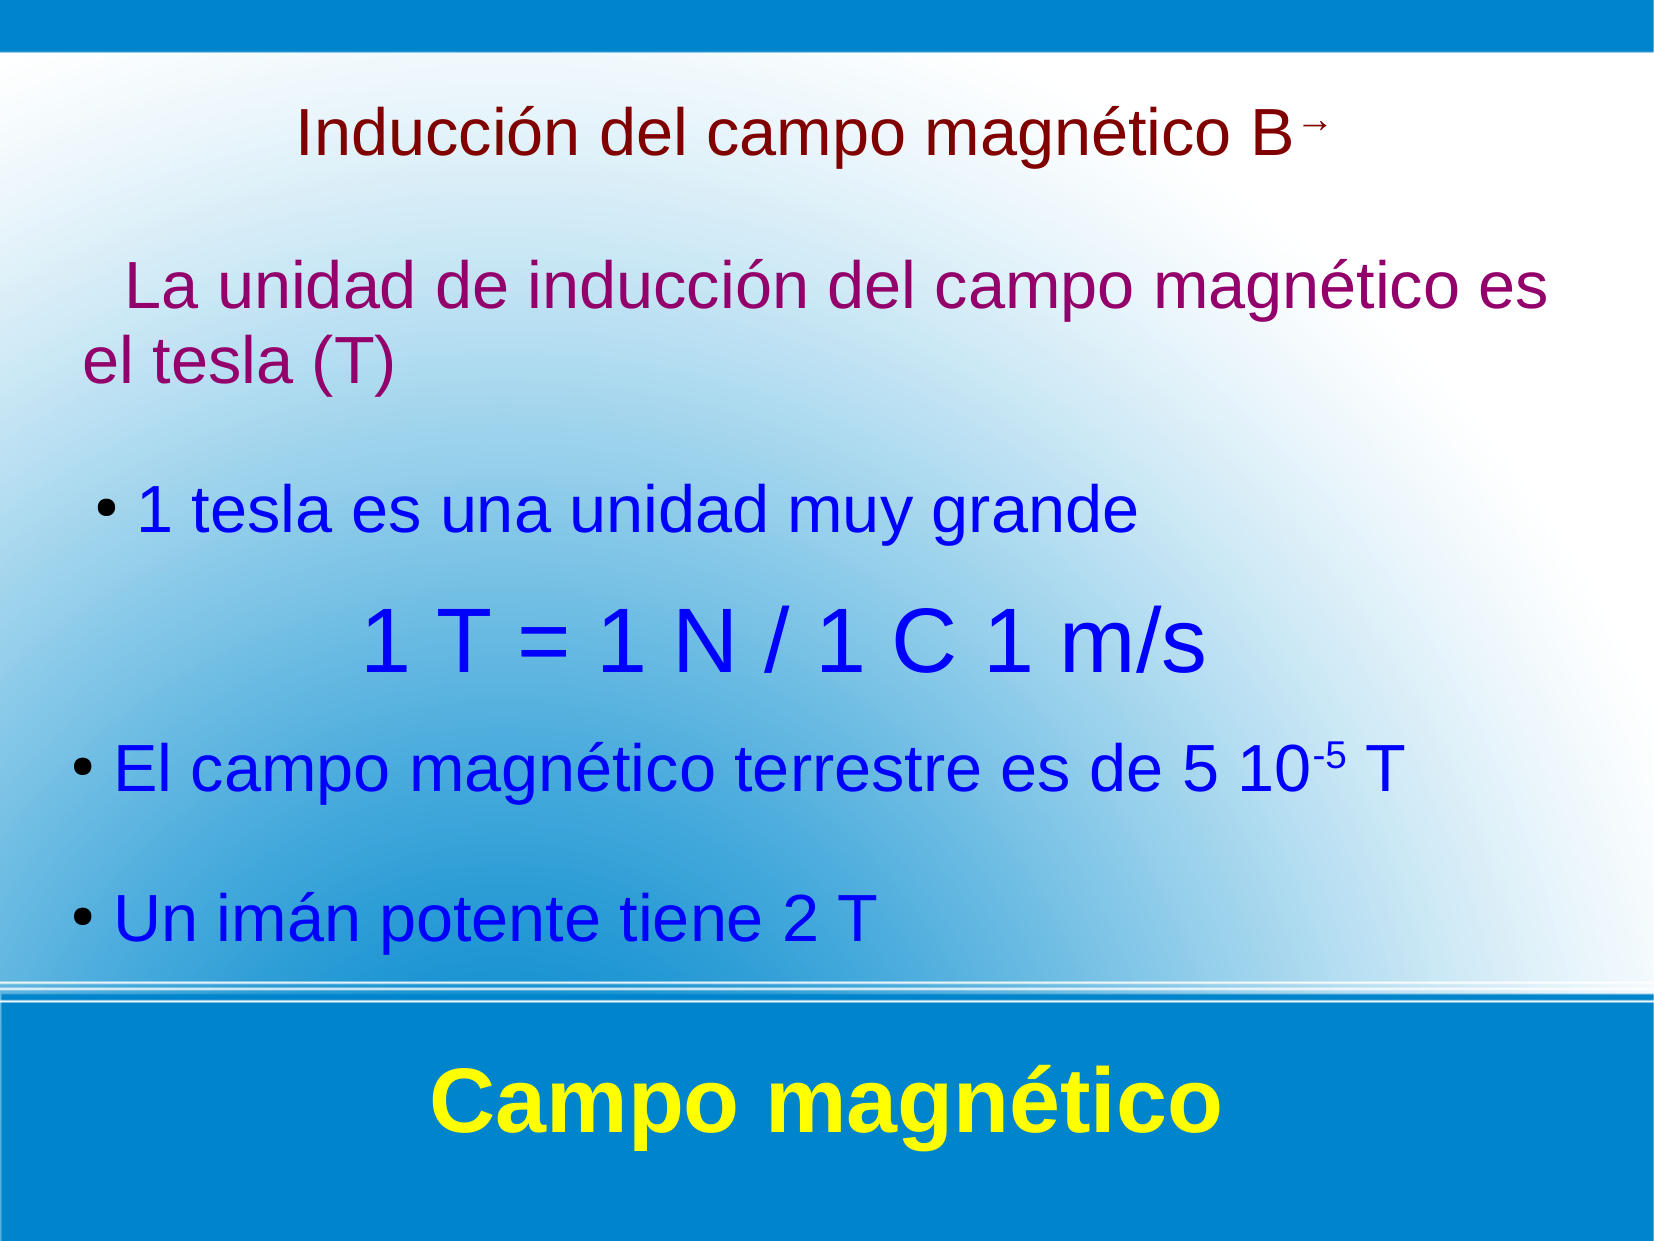

Inducción del campo magnético B→
 La unidad de inducción del campo magnético es el tesla (T)
 1 tesla es una unidad muy grande
1 T = 1 N / 1 C 1 m/s
 El campo magnético terrestre es de 5 10-5 T
 Un imán potente tiene 2 T
# Campo magnético